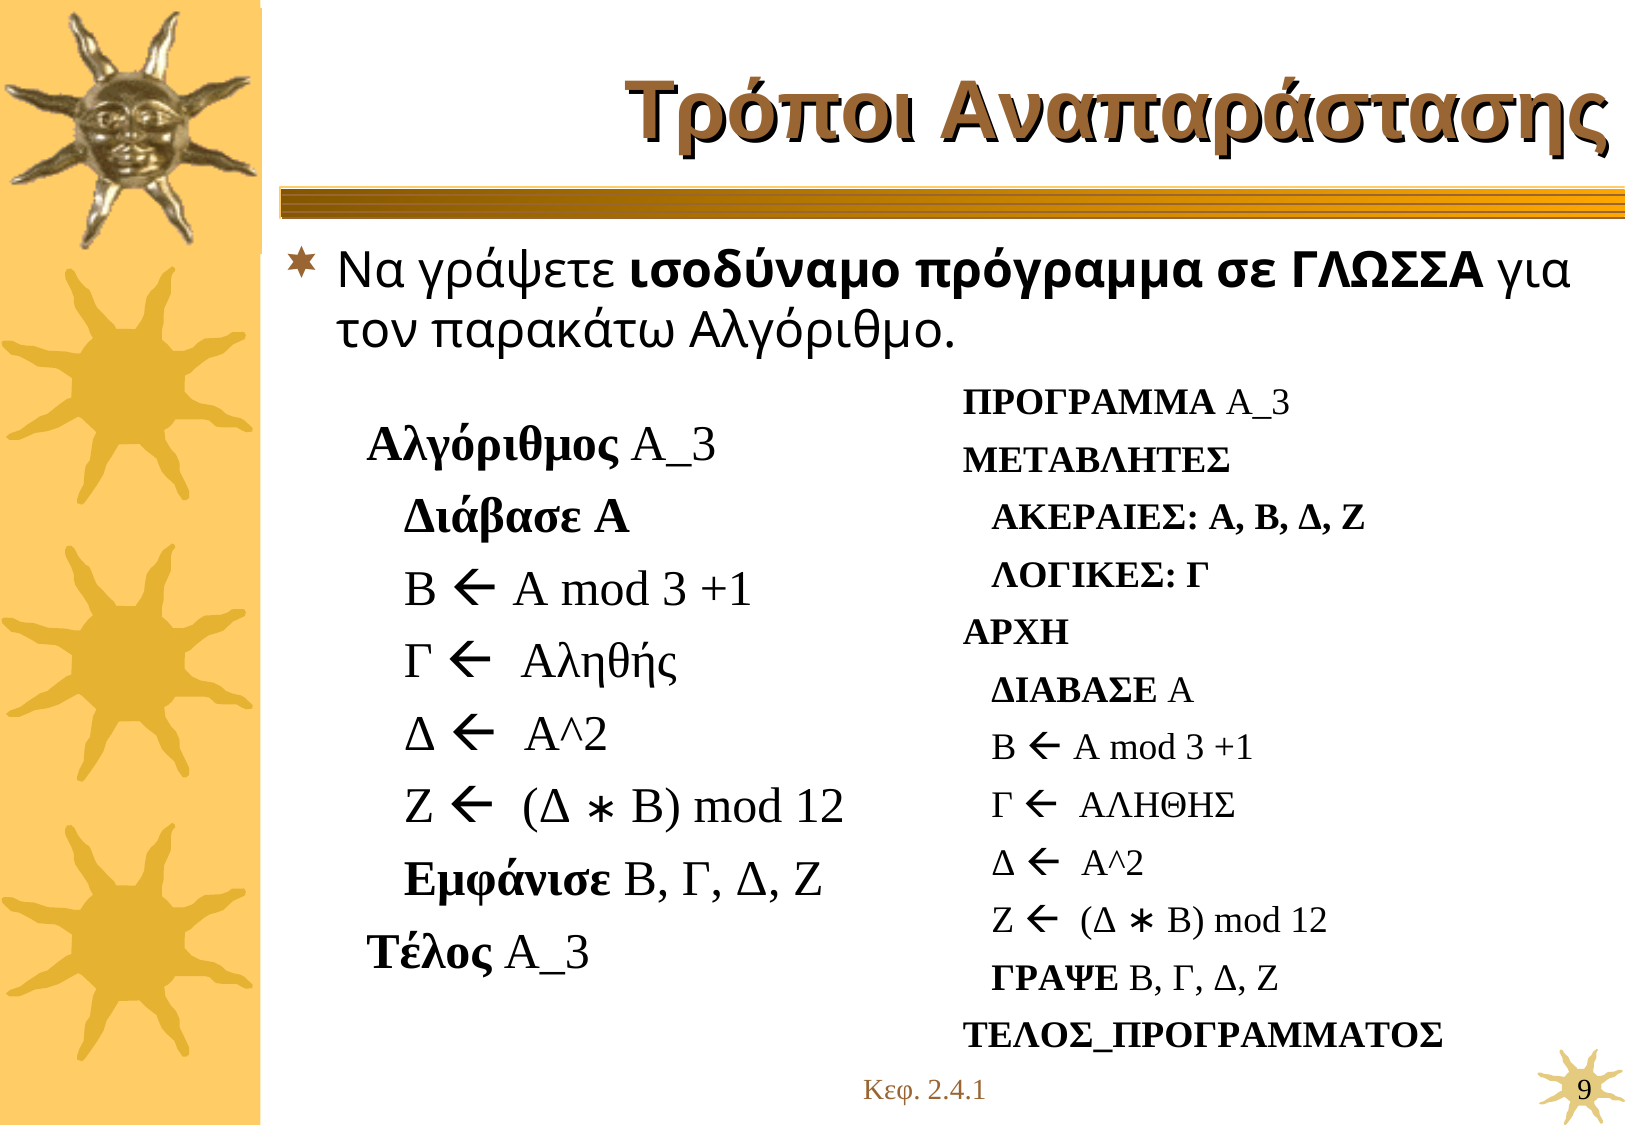

Τρόποι Αναπαράστασης
Να γράψετε ισοδύναμο πρόγραμμα σε ΓΛΩΣΣΑ για τον παρακάτω Αλγόριθμο.
ΠΡΟΓΡΑΜΜΑ Α_3
ΜΕΤΑΒΛΗΤΕΣ
 ΑΚΕΡΑΙΕΣ: Α, Β, Δ, Ζ
 ΛΟΓΙΚΕΣ: Γ
ΑΡΧΗ
 ΔΙΑΒΑΣΕ Α
 Β  Α mod 3 +1
 Γ  ΑΛΗΘΗΣ
 Δ  Α^2
 Ζ  (Δ ∗ Β) mod 12
 ΓΡΑΨΕ Β, Γ, Δ, Ζ
ΤΕΛΟΣ_ΠΡΟΓΡΑΜΜΑΤΟΣ
Αλγόριθμος Α_3
 Διάβασε Α
 Β  Α mod 3 +1
 Γ  Αληθής
 Δ  Α^2
 Ζ  (Δ ∗ Β) mod 12
 Εμφάνισε Β, Γ, Δ, Ζ
Τέλος Α_3
Κεφ. 2.4.1
9